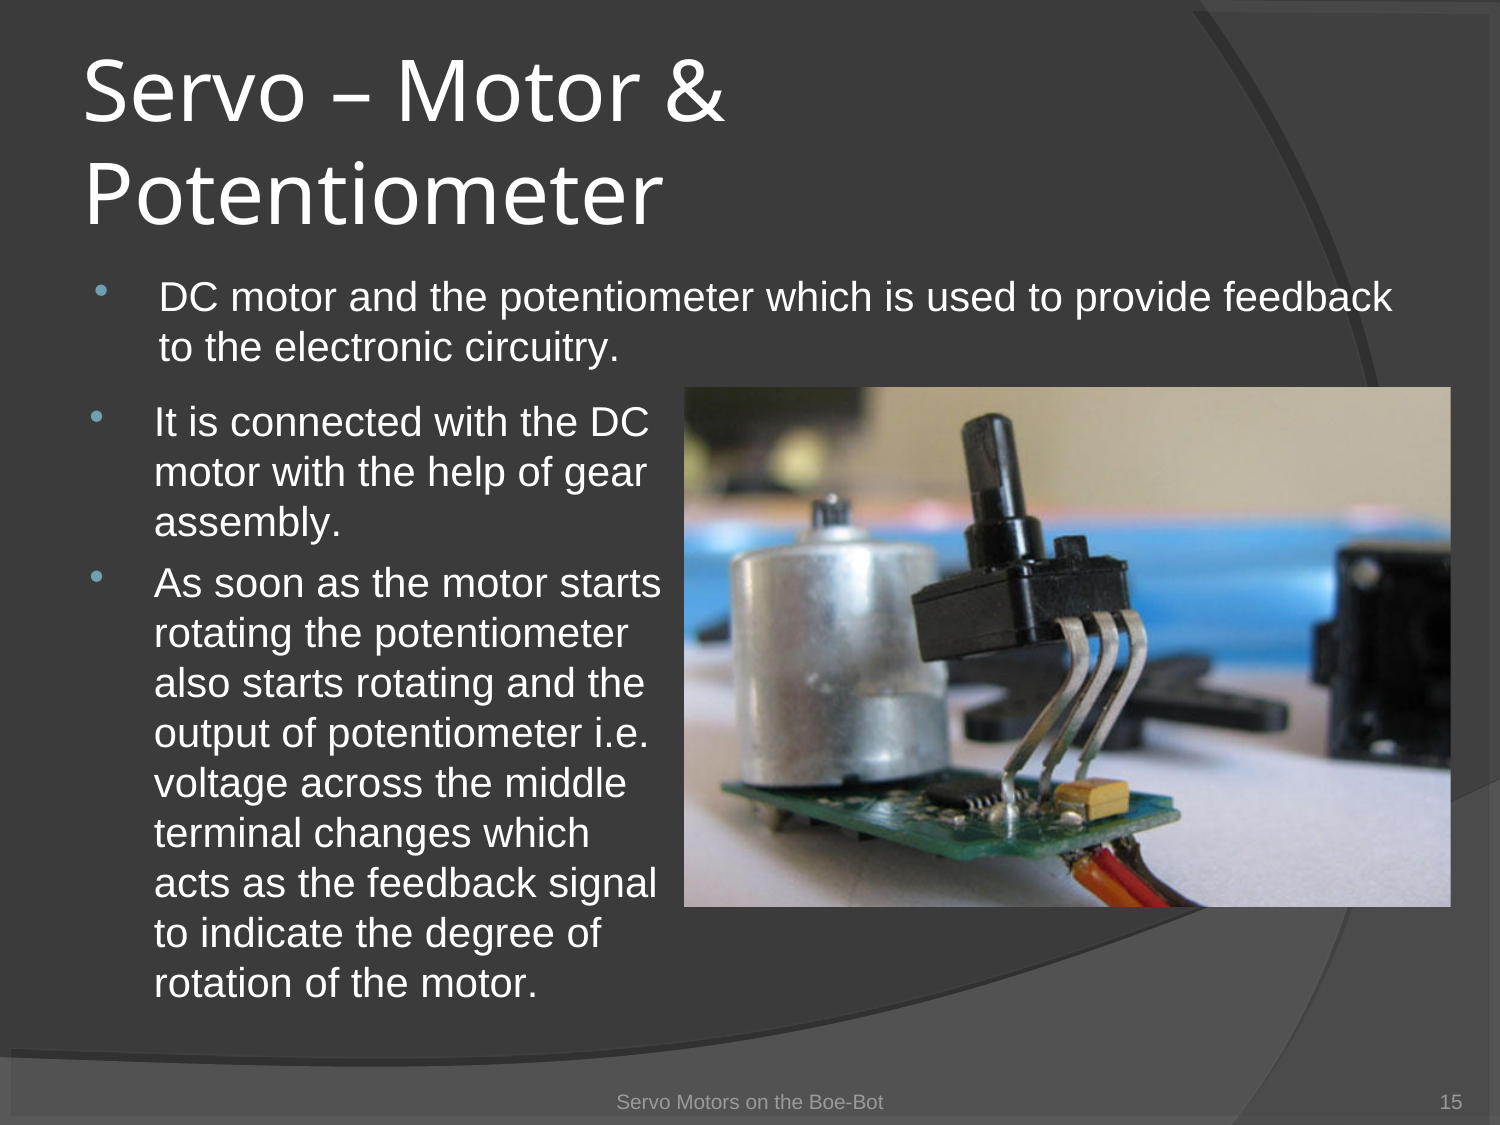

# Servo – Motor & Potentiometer
DC motor and the potentiometer which is used to provide feedback to the electronic circuitry.
It is connected with the DC motor with the help of gear assembly.
As soon as the motor starts rotating the potentiometer also starts rotating and the output of potentiometer i.e. voltage across the middle terminal changes which acts as the feedback signal to indicate the degree of rotation of the motor.
Servo Motors on the Boe-Bot